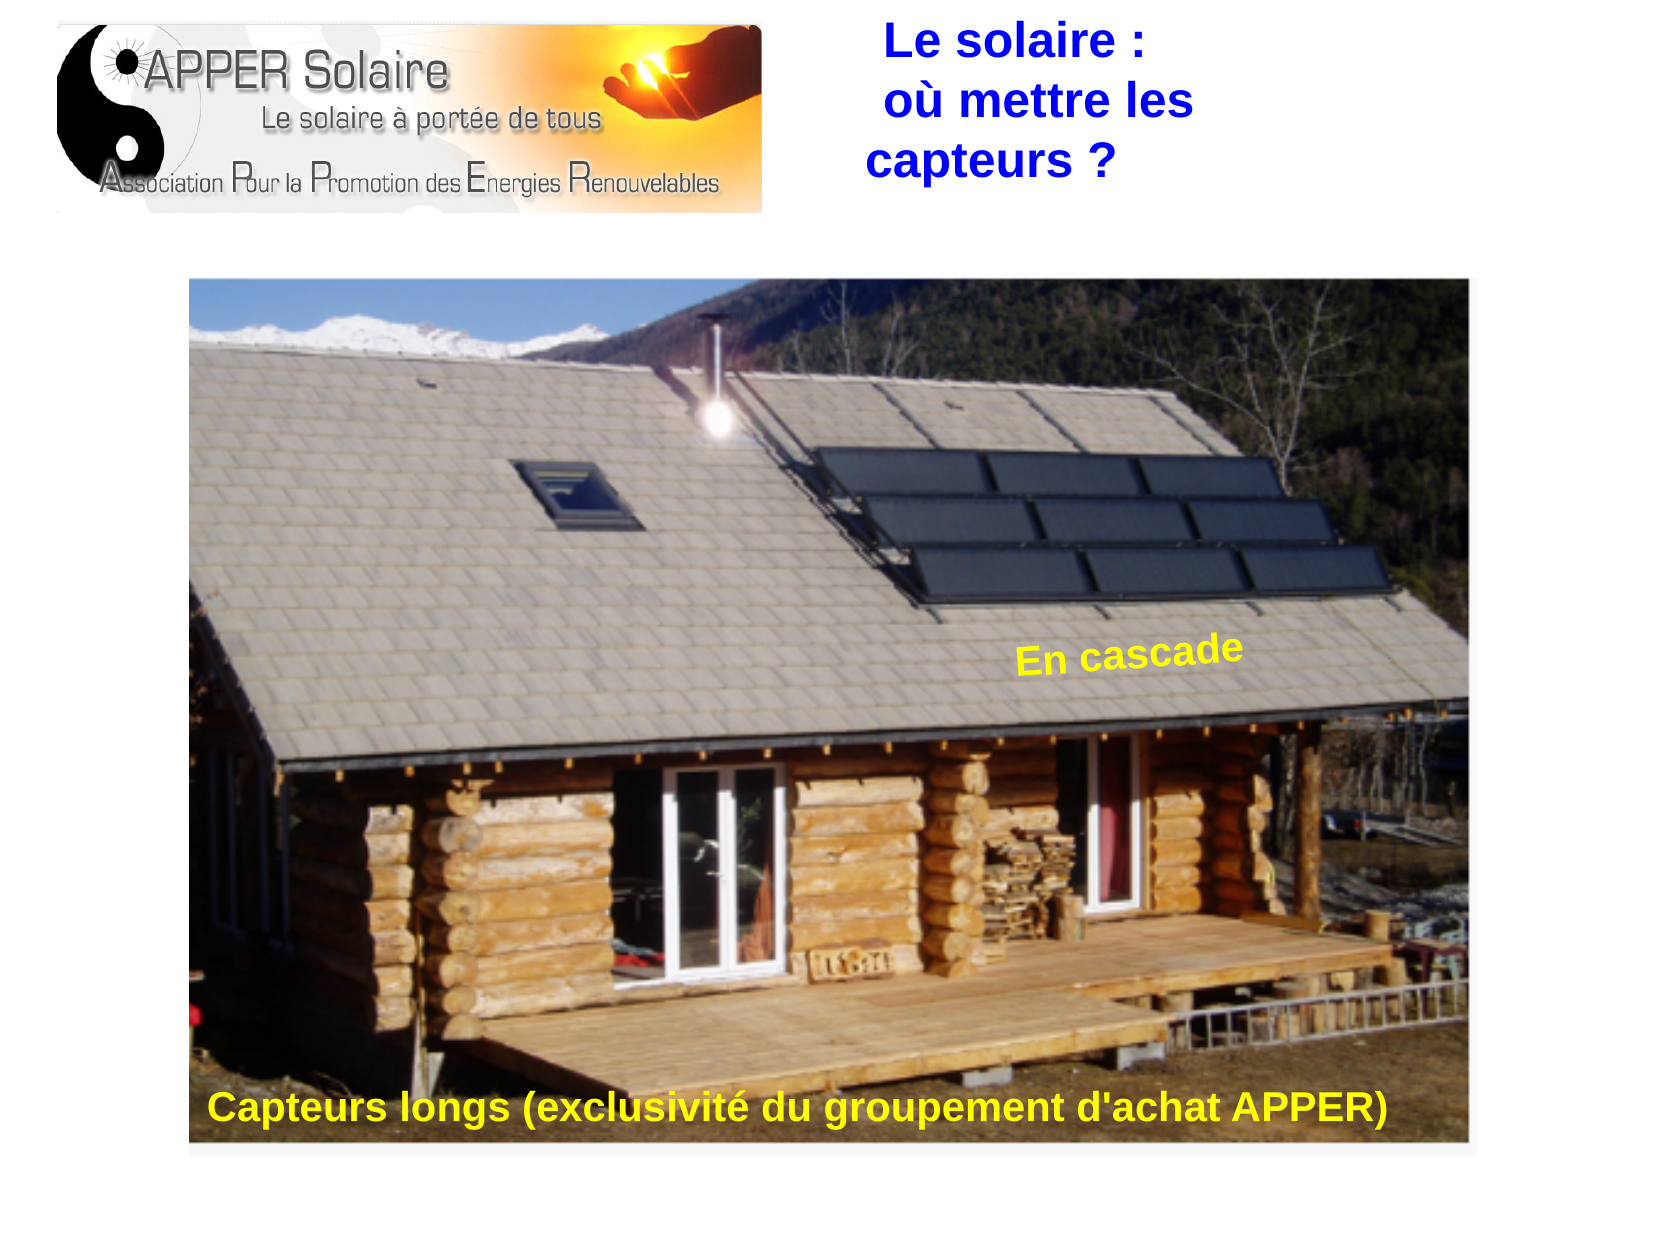

#
Le solaire :
où mettre les capteurs ?
En cascade
Capteurs longs (exclusivité du groupement d'achat APPER)